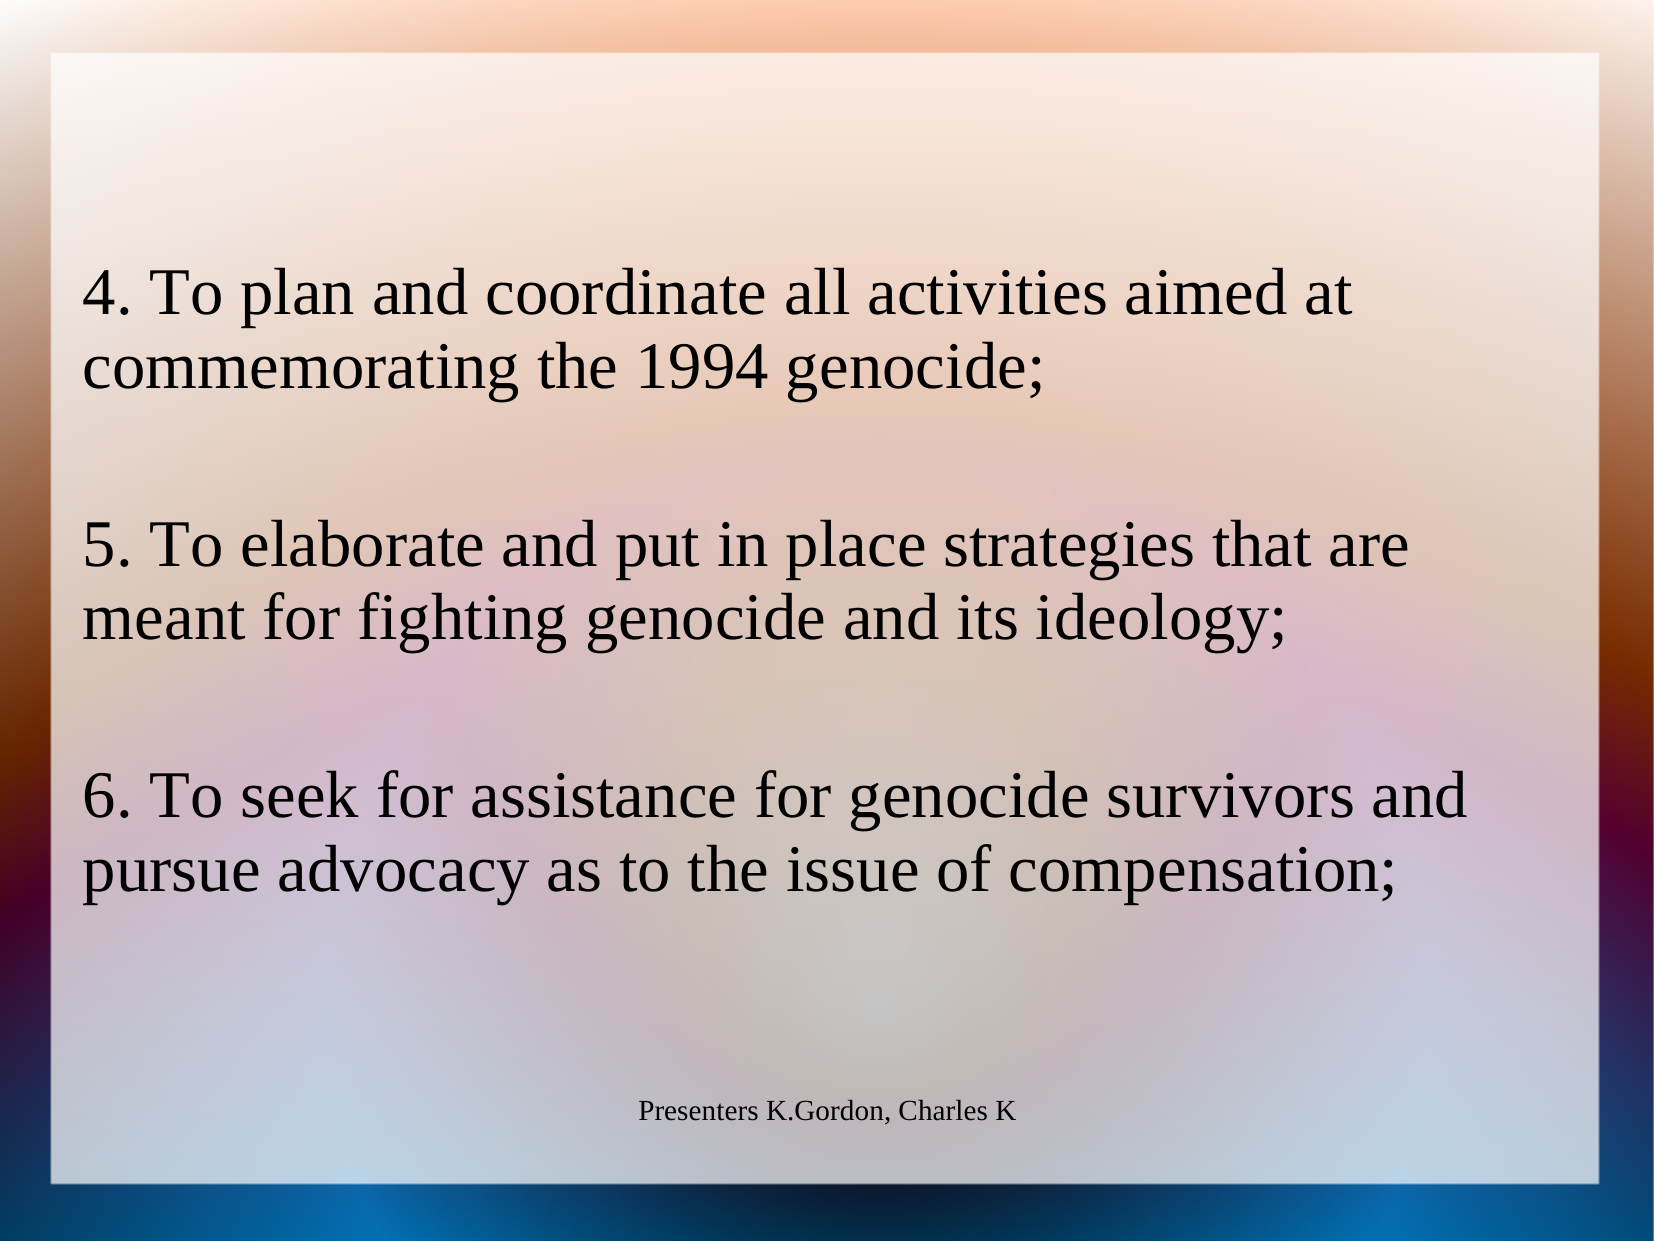

#
4. To plan and coordinate all activities aimed at commemorating the 1994 genocide;
5. To elaborate and put in place strategies that are meant for fighting genocide and its ideology;
6. To seek for assistance for genocide survivors and pursue advocacy as to the issue of compensation;
Presenters K.Gordon, Charles K